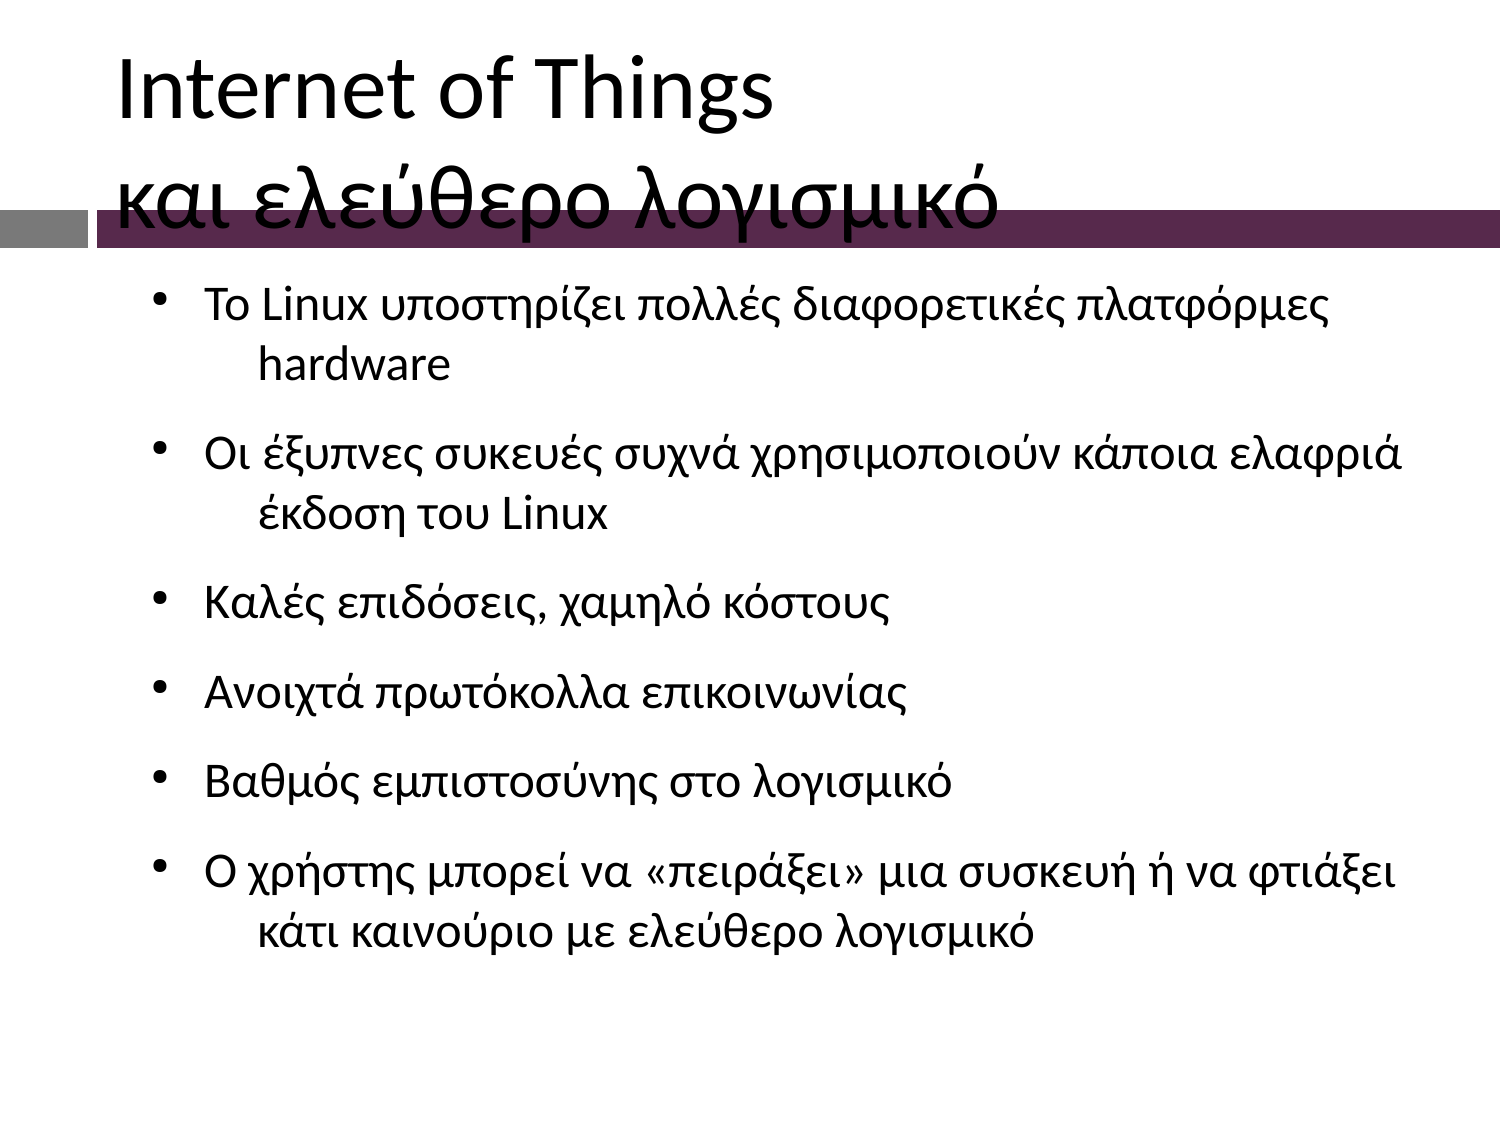

# Internet of Things και ελεύθερο λογισμικό
Το Linux υποστηρίζει πολλές διαφορετικές πλατφόρμες hardware
Οι έξυπνες συκευές συχνά χρησιμοποιούν κάποια ελαφριά έκδοση του Linux
Καλές επιδόσεις, χαμηλό κόστους
Ανοιχτά πρωτόκολλα επικοινωνίας
Βαθμός εμπιστοσύνης στο λογισμικό
Ο χρήστης μπορεί να «πειράξει» μια συσκευή ή να φτιάξει κάτι καινούριο με ελεύθερο λογισμικό